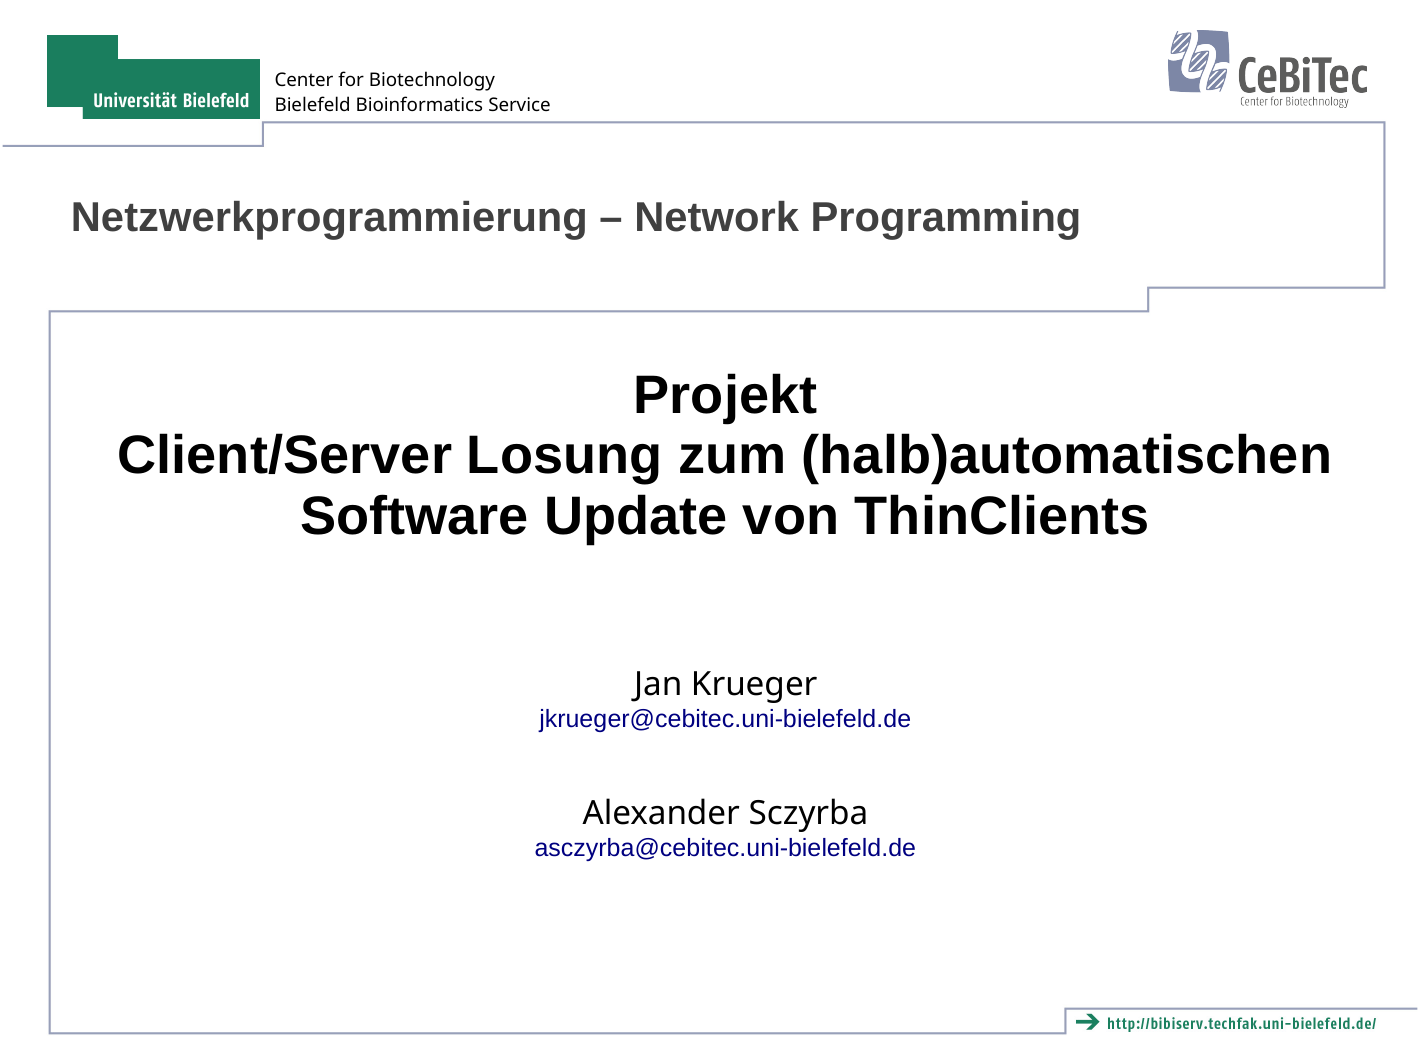

# Netzwerkprogrammierung – Network Programming
Projekt
Client/Server Losung zum (halb)automatischen Software Update von ThinClients
Jan Krueger
jkrueger@cebitec.uni-bielefeld.de
Alexander Sczyrba
asczyrba@cebitec.uni-bielefeld.de